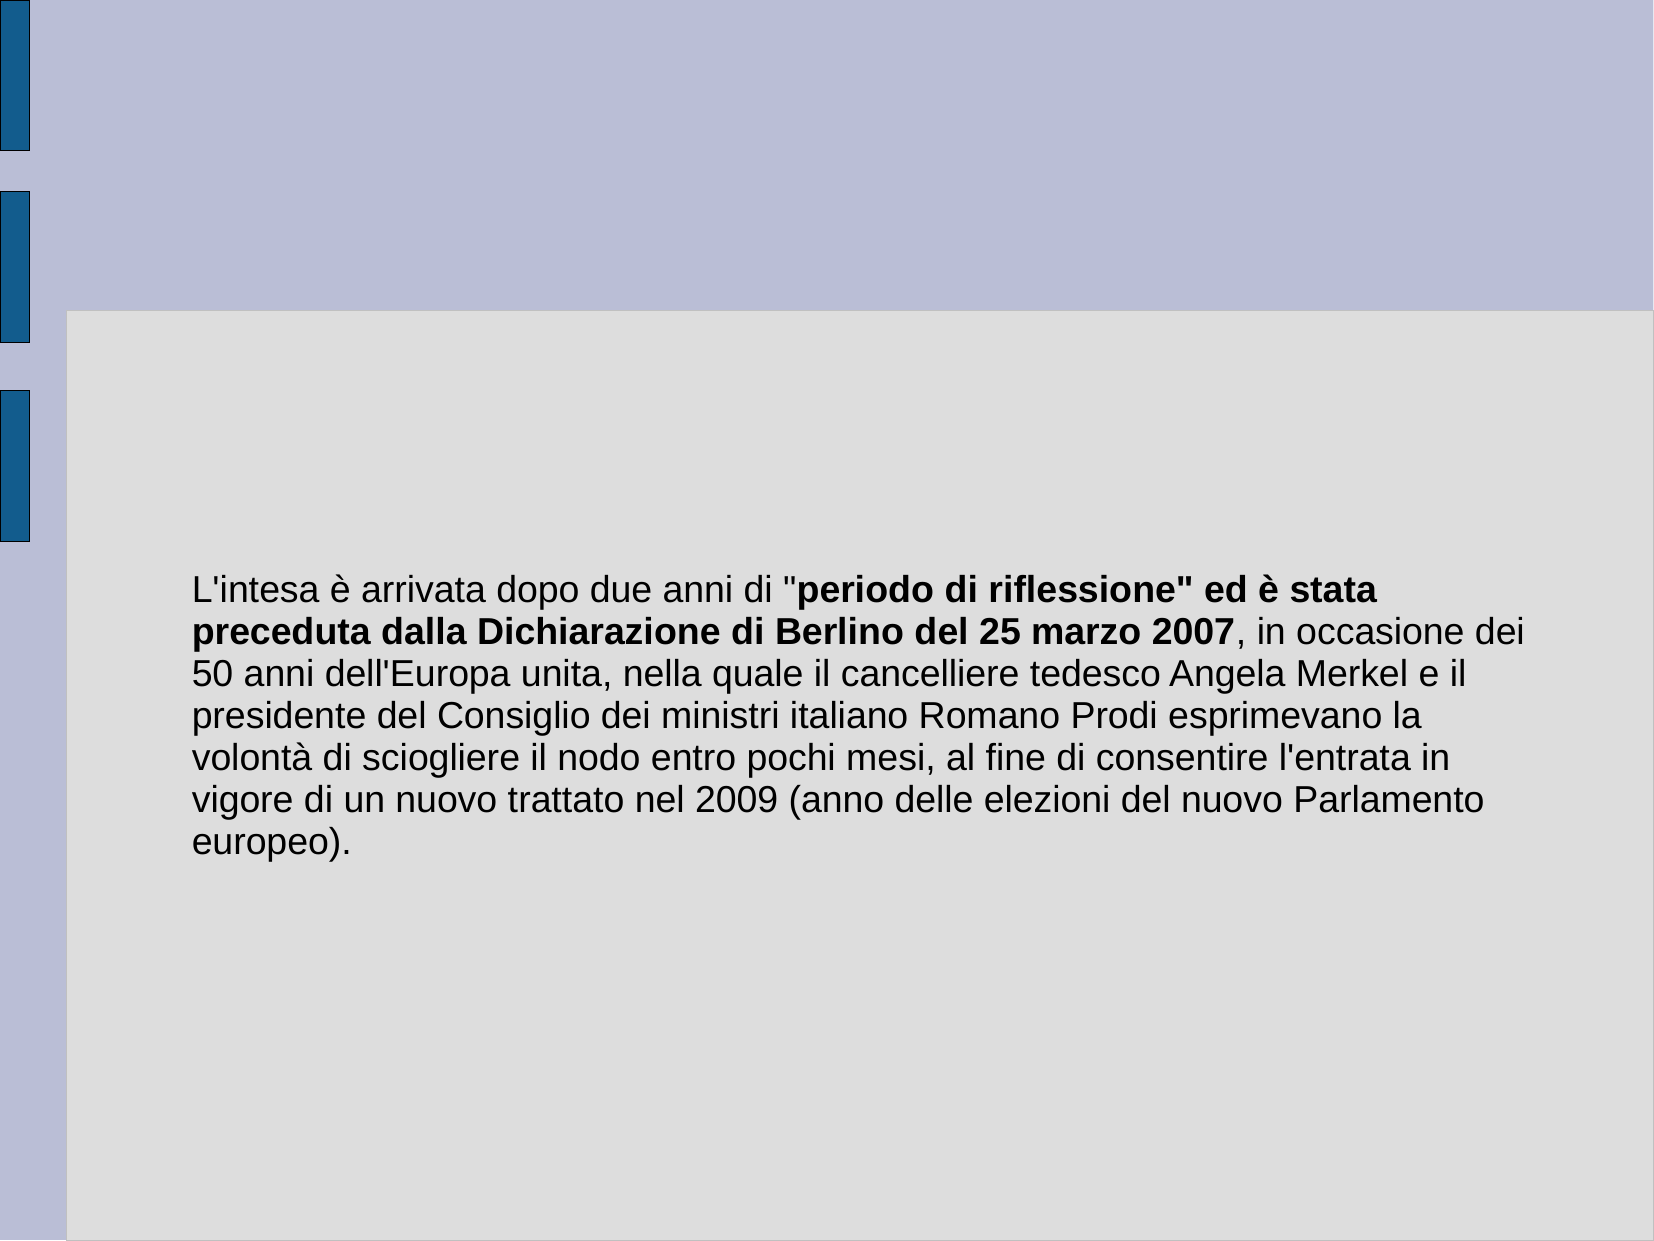

L'intesa è arrivata dopo due anni di "periodo di riflessione" ed è stata preceduta dalla Dichiarazione di Berlino del 25 marzo 2007, in occasione dei 50 anni dell'Europa unita, nella quale il cancelliere tedesco Angela Merkel e il presidente del Consiglio dei ministri italiano Romano Prodi esprimevano la volontà di sciogliere il nodo entro pochi mesi, al fine di consentire l'entrata in vigore di un nuovo trattato nel 2009 (anno delle elezioni del nuovo Parlamento europeo).